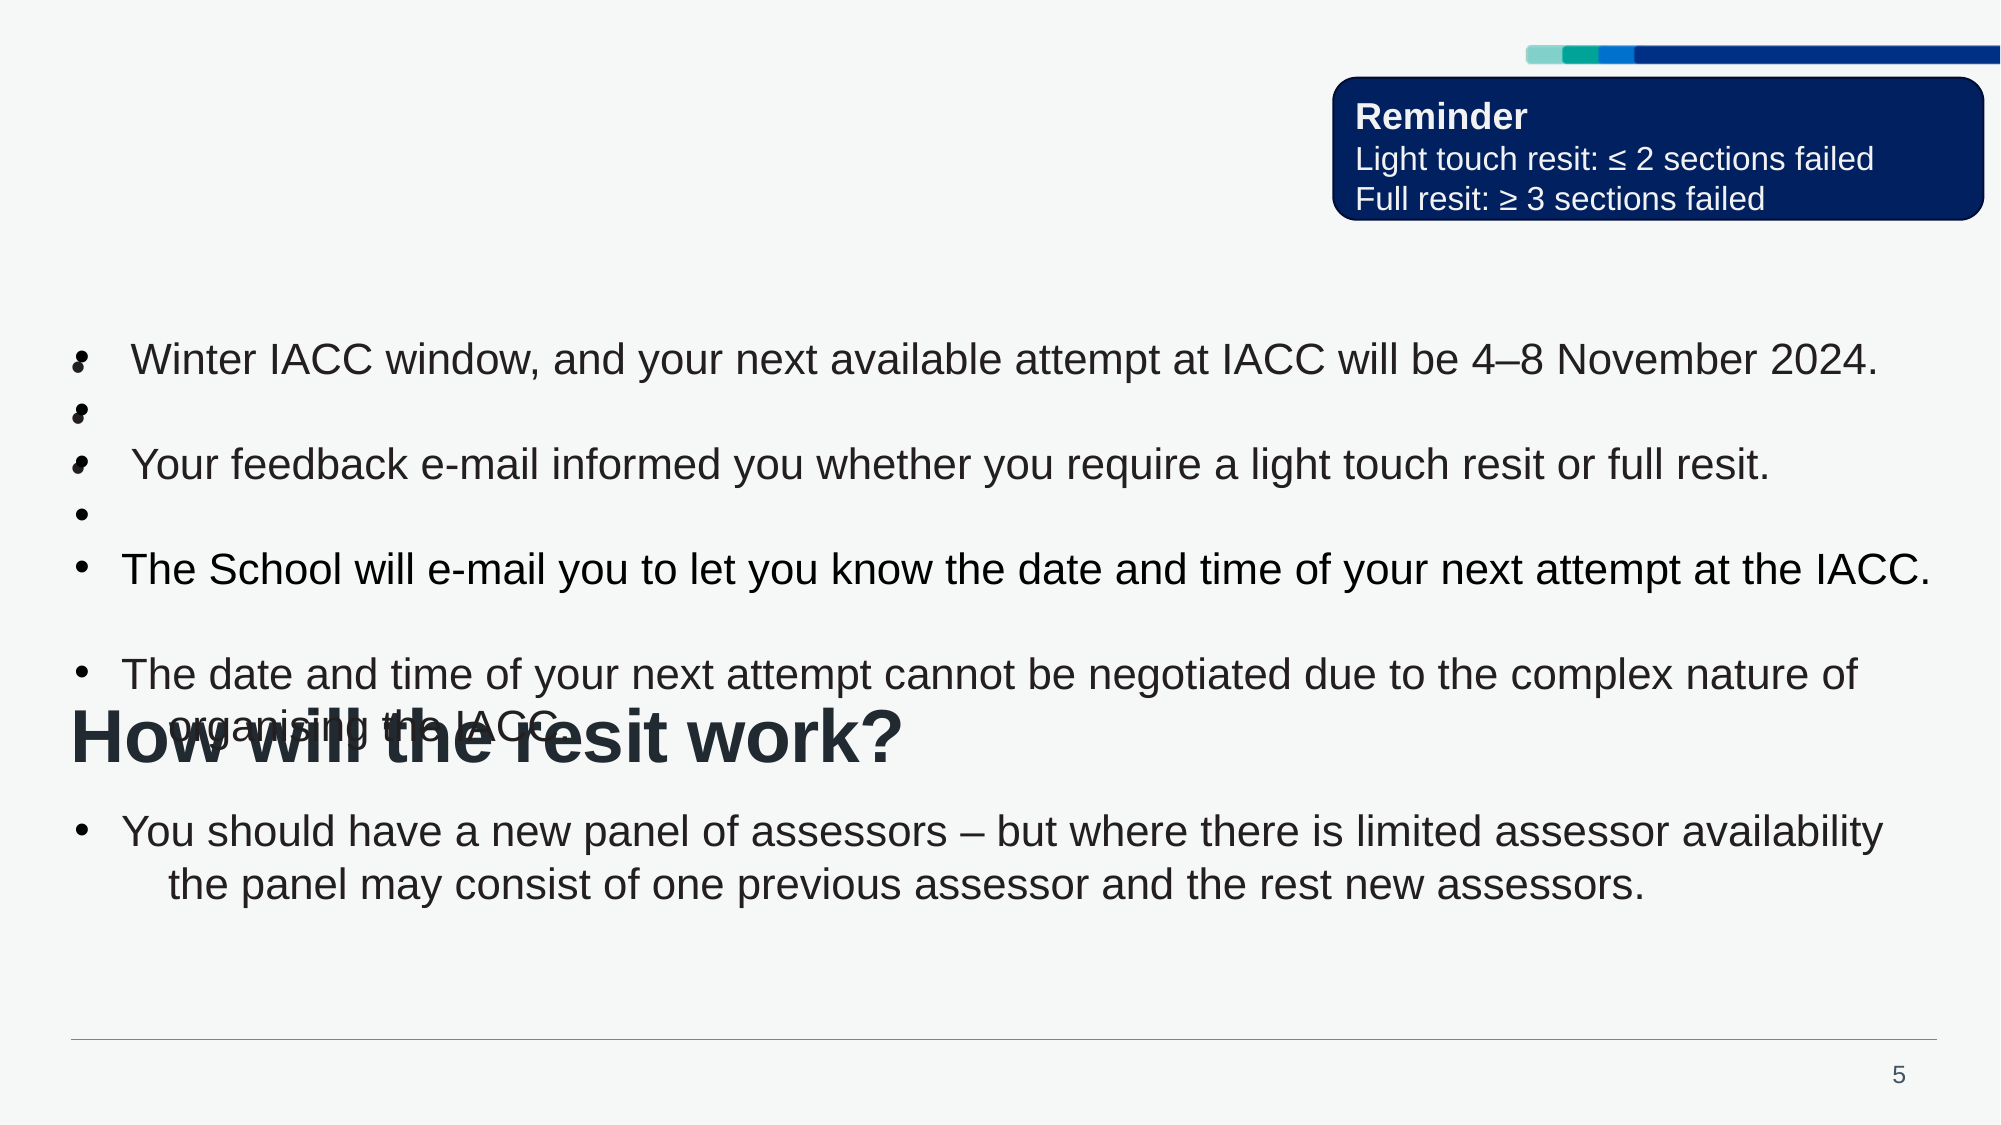

Reminder
Light touch resit: ≤ 2 sections failed
Full resit: ≥ 3 sections failed
Winter IACC window, and your next available attempt at IACC will be 4–8 November 2024.
Your feedback e-mail informed you whether you require a light touch resit or full resit.
The School will e-mail you to let you know the date and time of your next attempt at the IACC.
The date and time of your next attempt cannot be negotiated due to the complex nature of organising the IACC.
You should have a new panel of assessors – but where there is limited assessor availability the panel may consist of one previous assessor and the rest new assessors.
# How will the resit work?